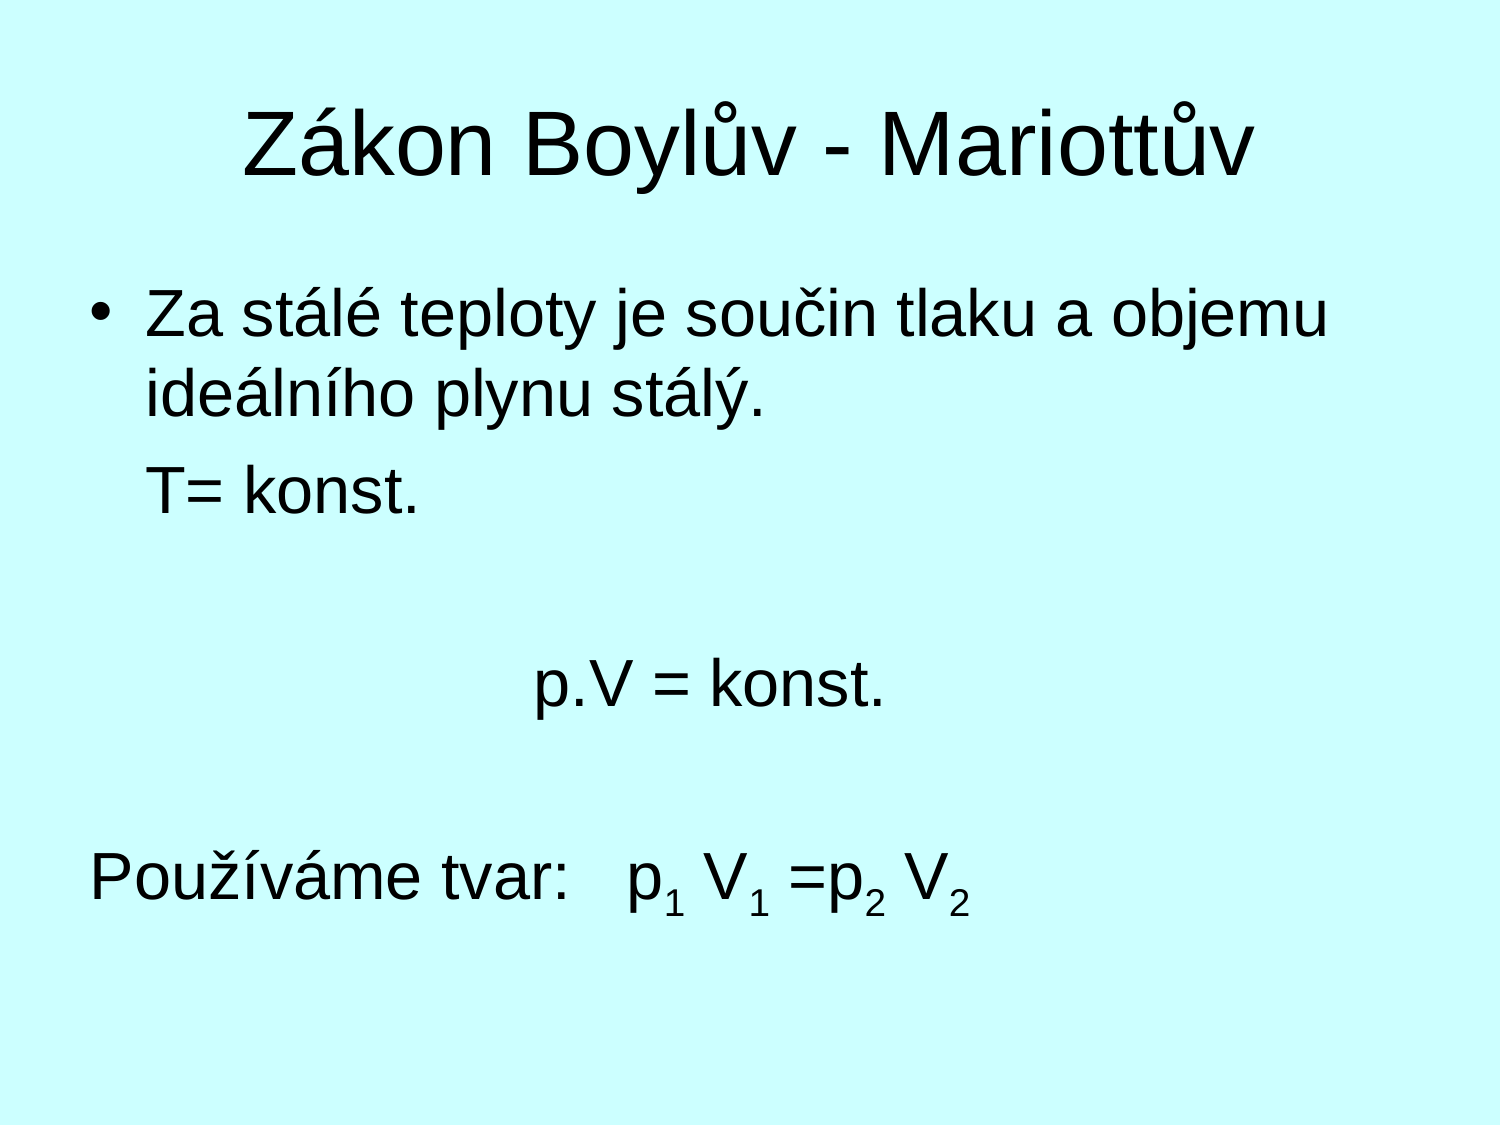

# Zákon Boylův - Mariottův
Za stálé teploty je součin tlaku a objemu ideálního plynu stálý.
 T= konst.
 p.V = konst.
Používáme tvar: p1 V1 =p2 V2